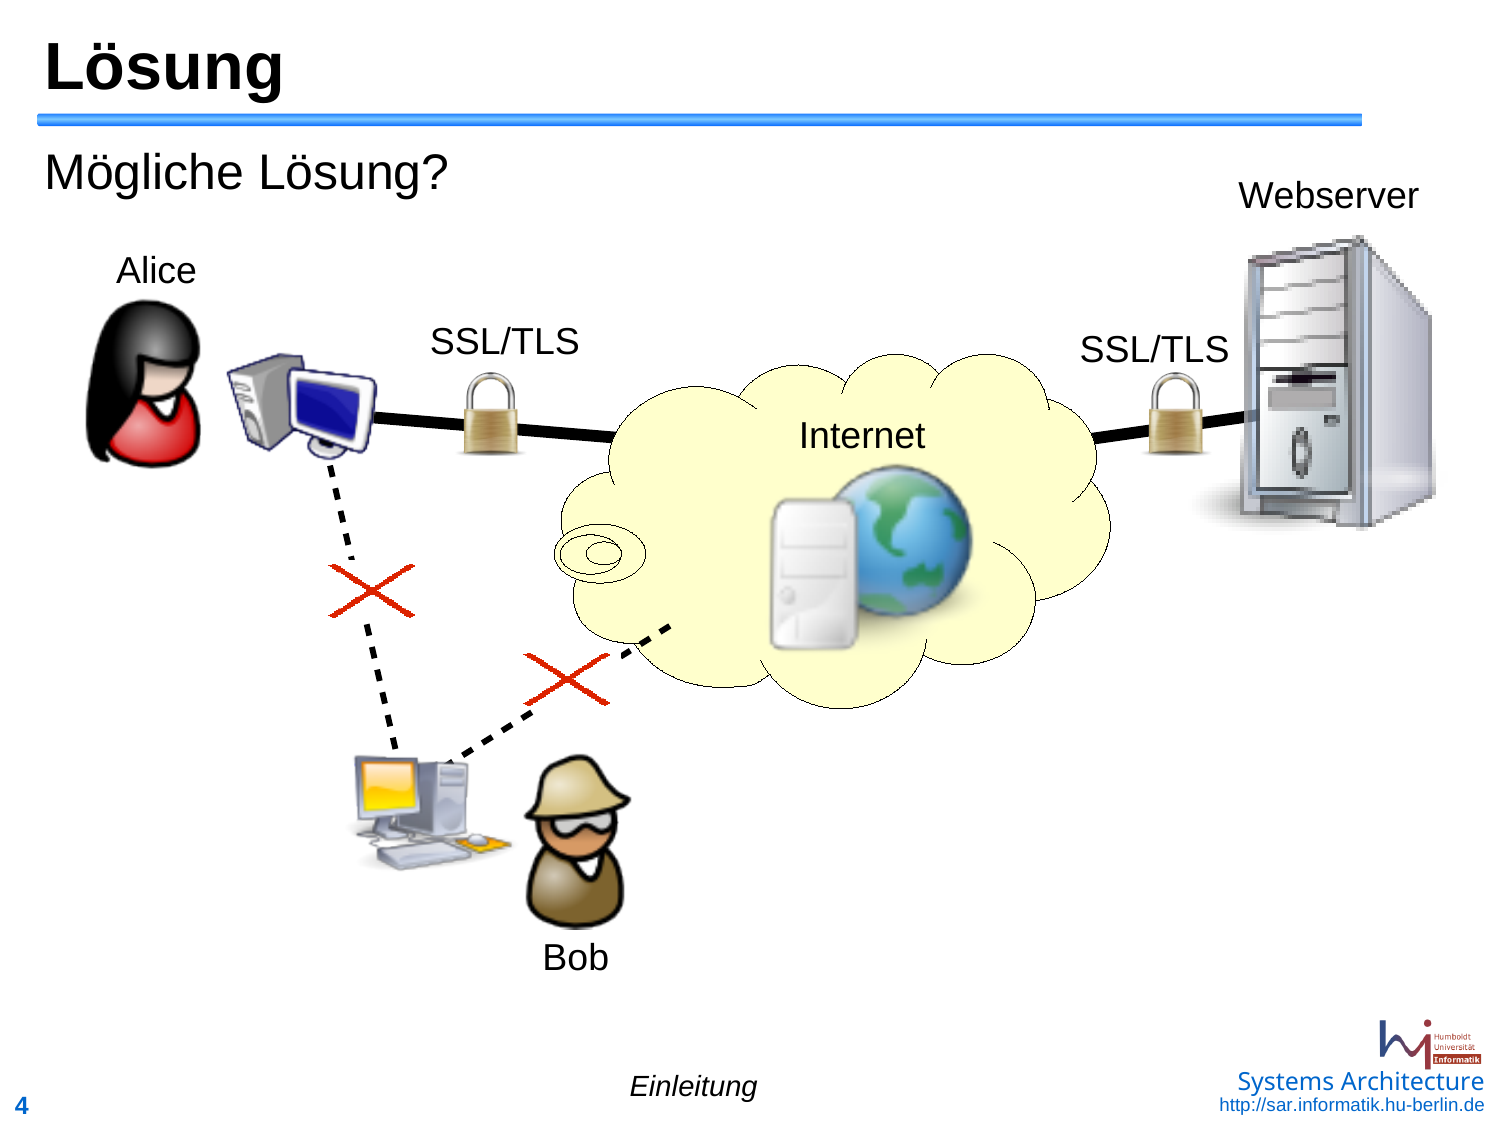

Lösung
# Mögliche Lösung?
Webserver
Alice
SSL/TLS
SSL/TLS
Internet
Bob
Einleitung